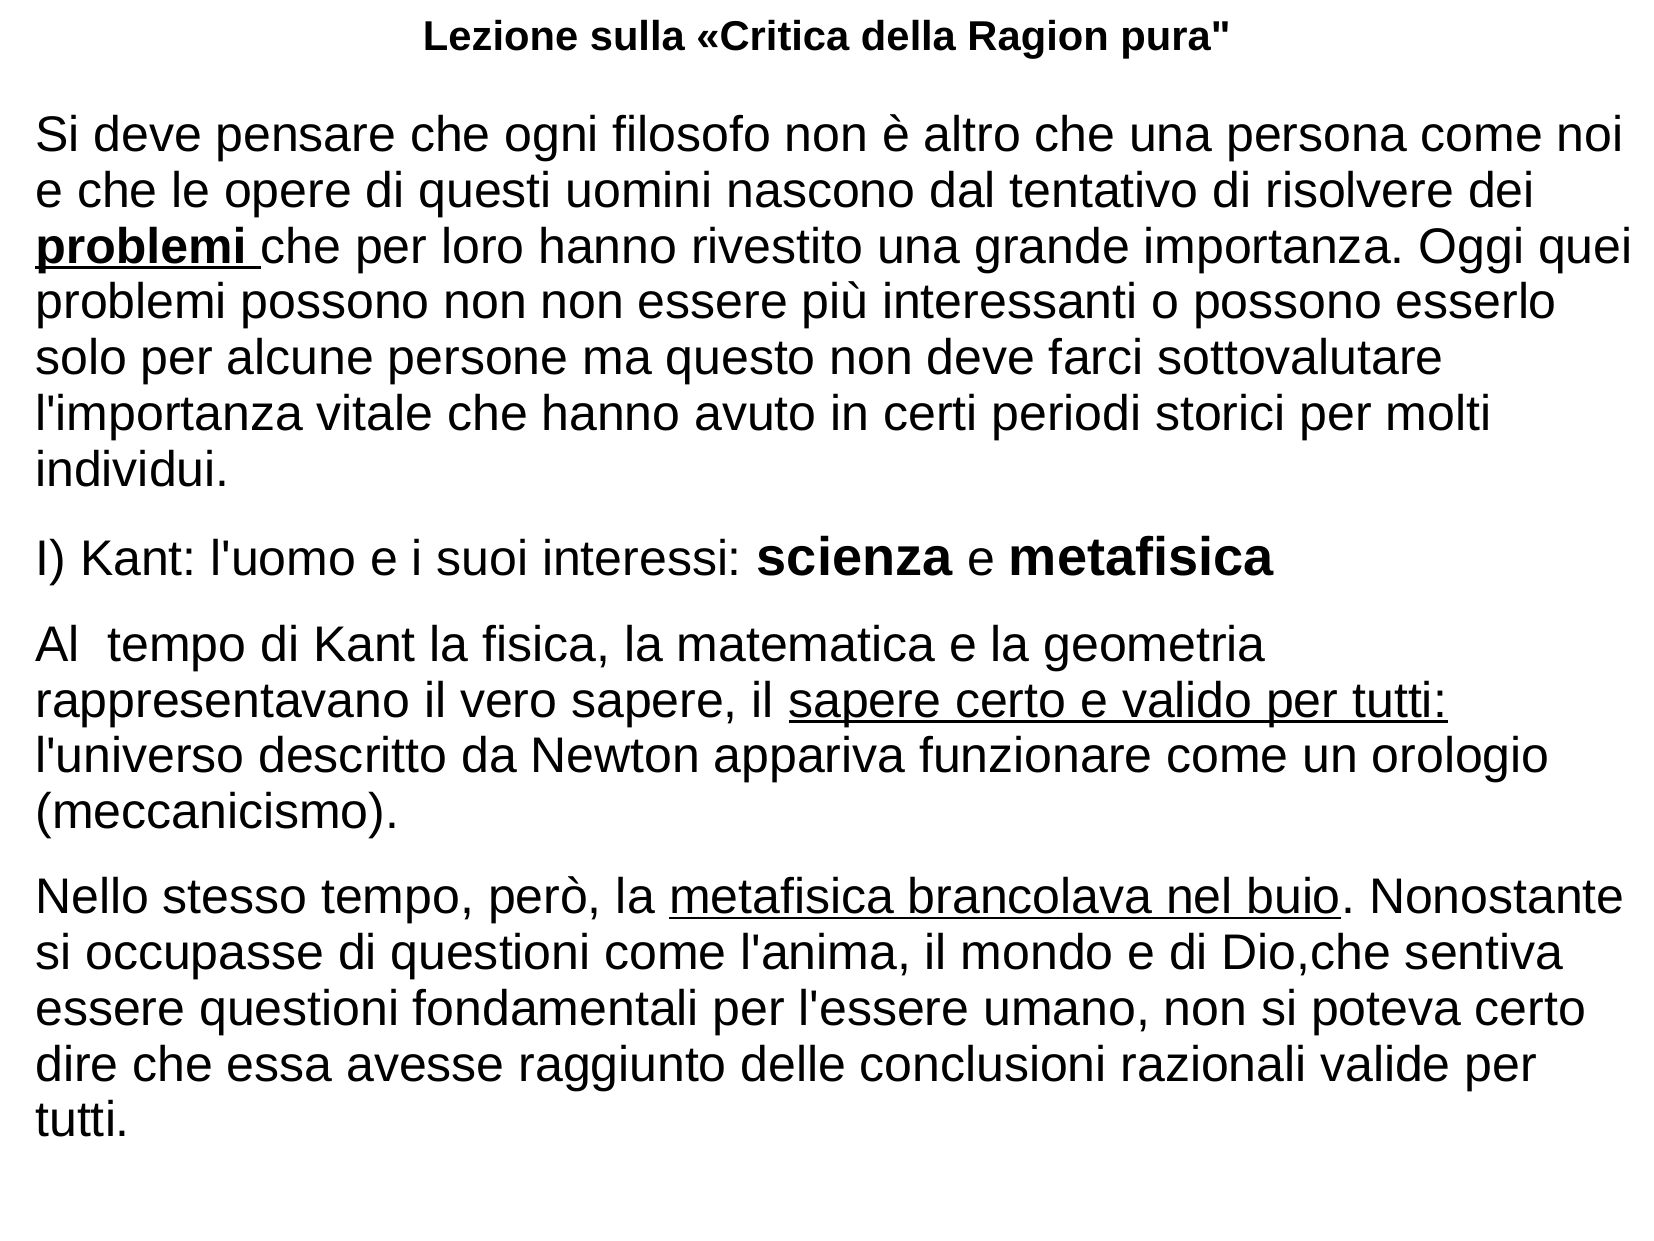

# Lezione sulla «Critica della Ragion pura"
Si deve pensare che ogni filosofo non è altro che una persona come noi e che le opere di questi uomini nascono dal tentativo di risolvere dei problemi che per loro hanno rivestito una grande importanza. Oggi quei problemi possono non non essere più interessanti o possono esserlo solo per alcune persone ma questo non deve farci sottovalutare l'importanza vitale che hanno avuto in certi periodi storici per molti individui.
I) Kant: l'uomo e i suoi interessi: scienza e metafisica
Al tempo di Kant la fisica, la matematica e la geometria rappresentavano il vero sapere, il sapere certo e valido per tutti: l'universo descritto da Newton appariva funzionare come un orologio (meccanicismo).
Nello stesso tempo, però, la metafisica brancolava nel buio. Nonostante si occupasse di questioni come l'anima, il mondo e di Dio,che sentiva essere questioni fondamentali per l'essere umano, non si poteva certo dire che essa avesse raggiunto delle conclusioni razionali valide per tutti.